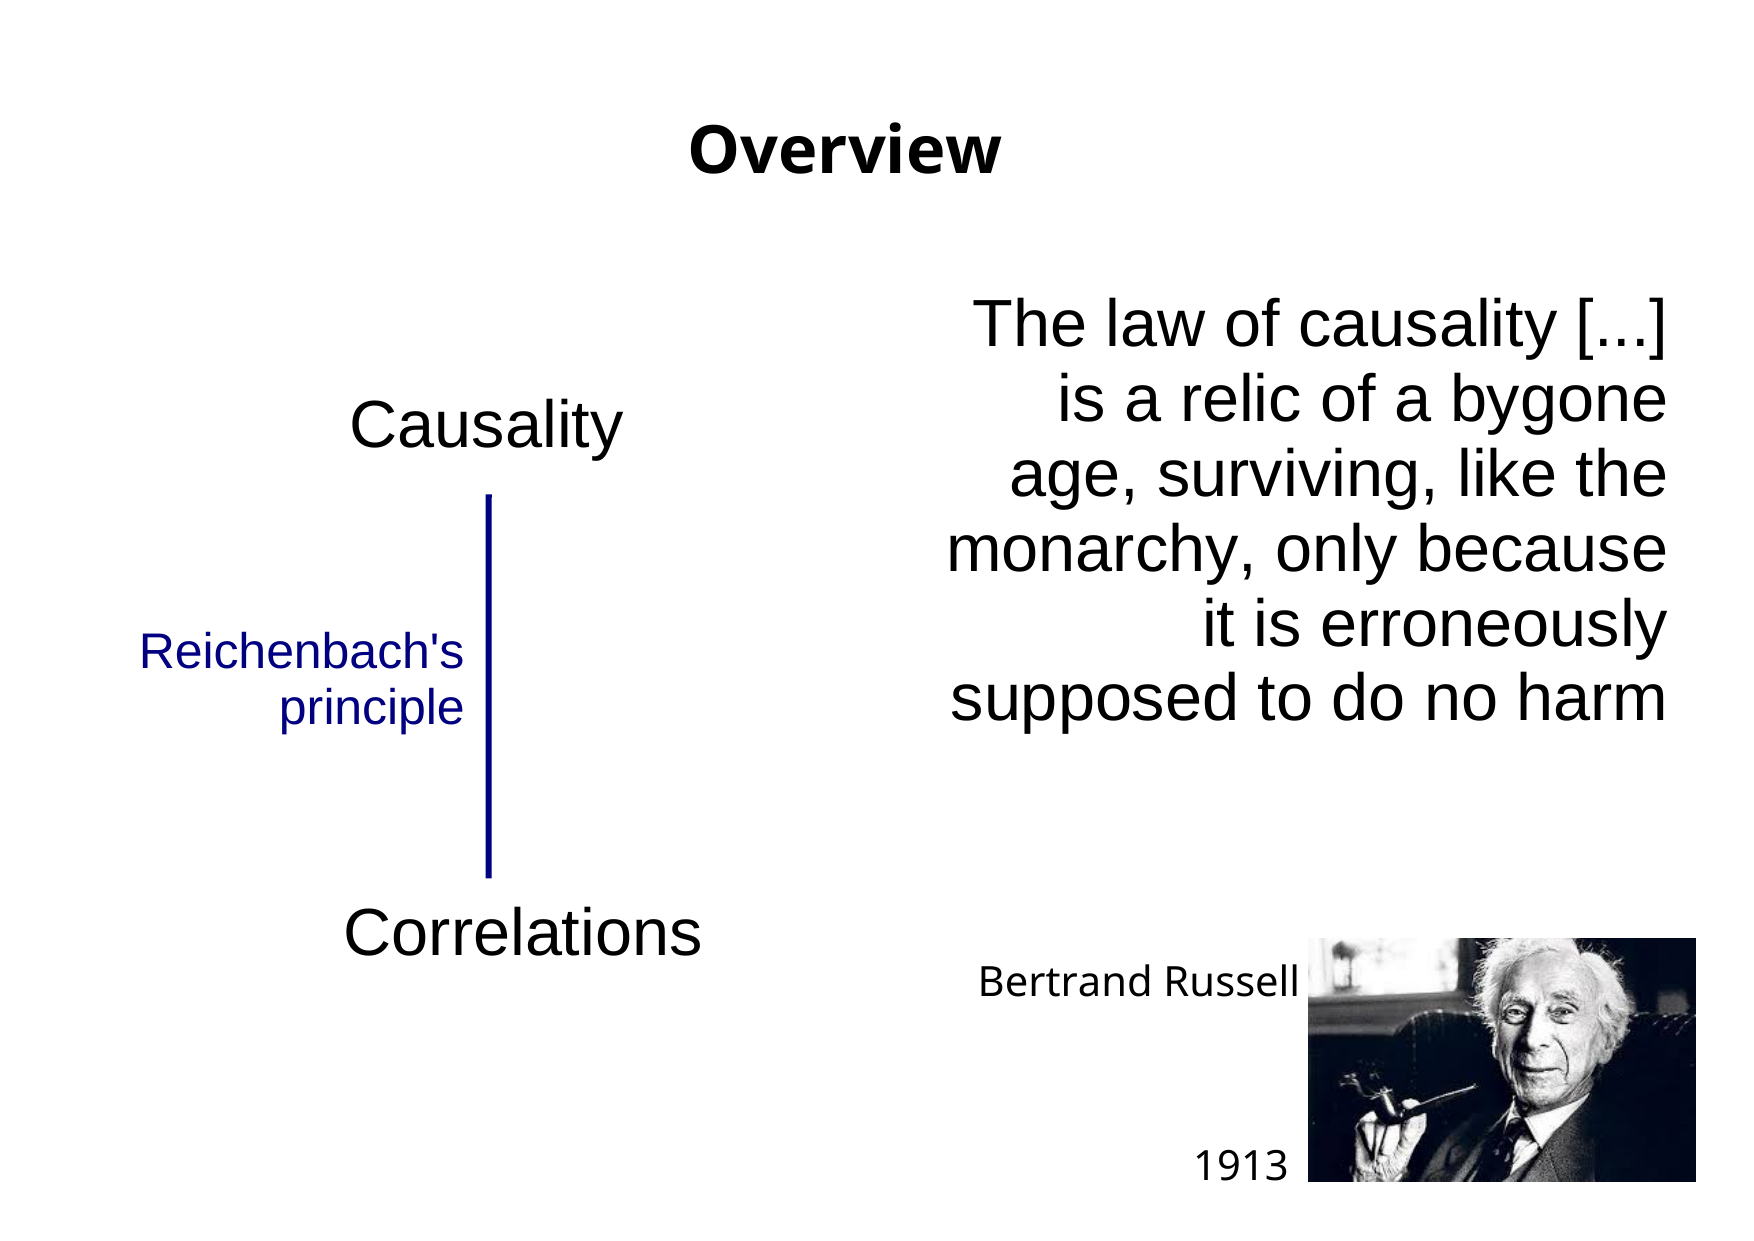

Overview
The law of causality [...] is a relic of a bygone age, surviving, like the monarchy, only because it is erroneously supposed to do no harm
Causality
Reichenbach's
principle
Correlations
Bertrand Russell
1913